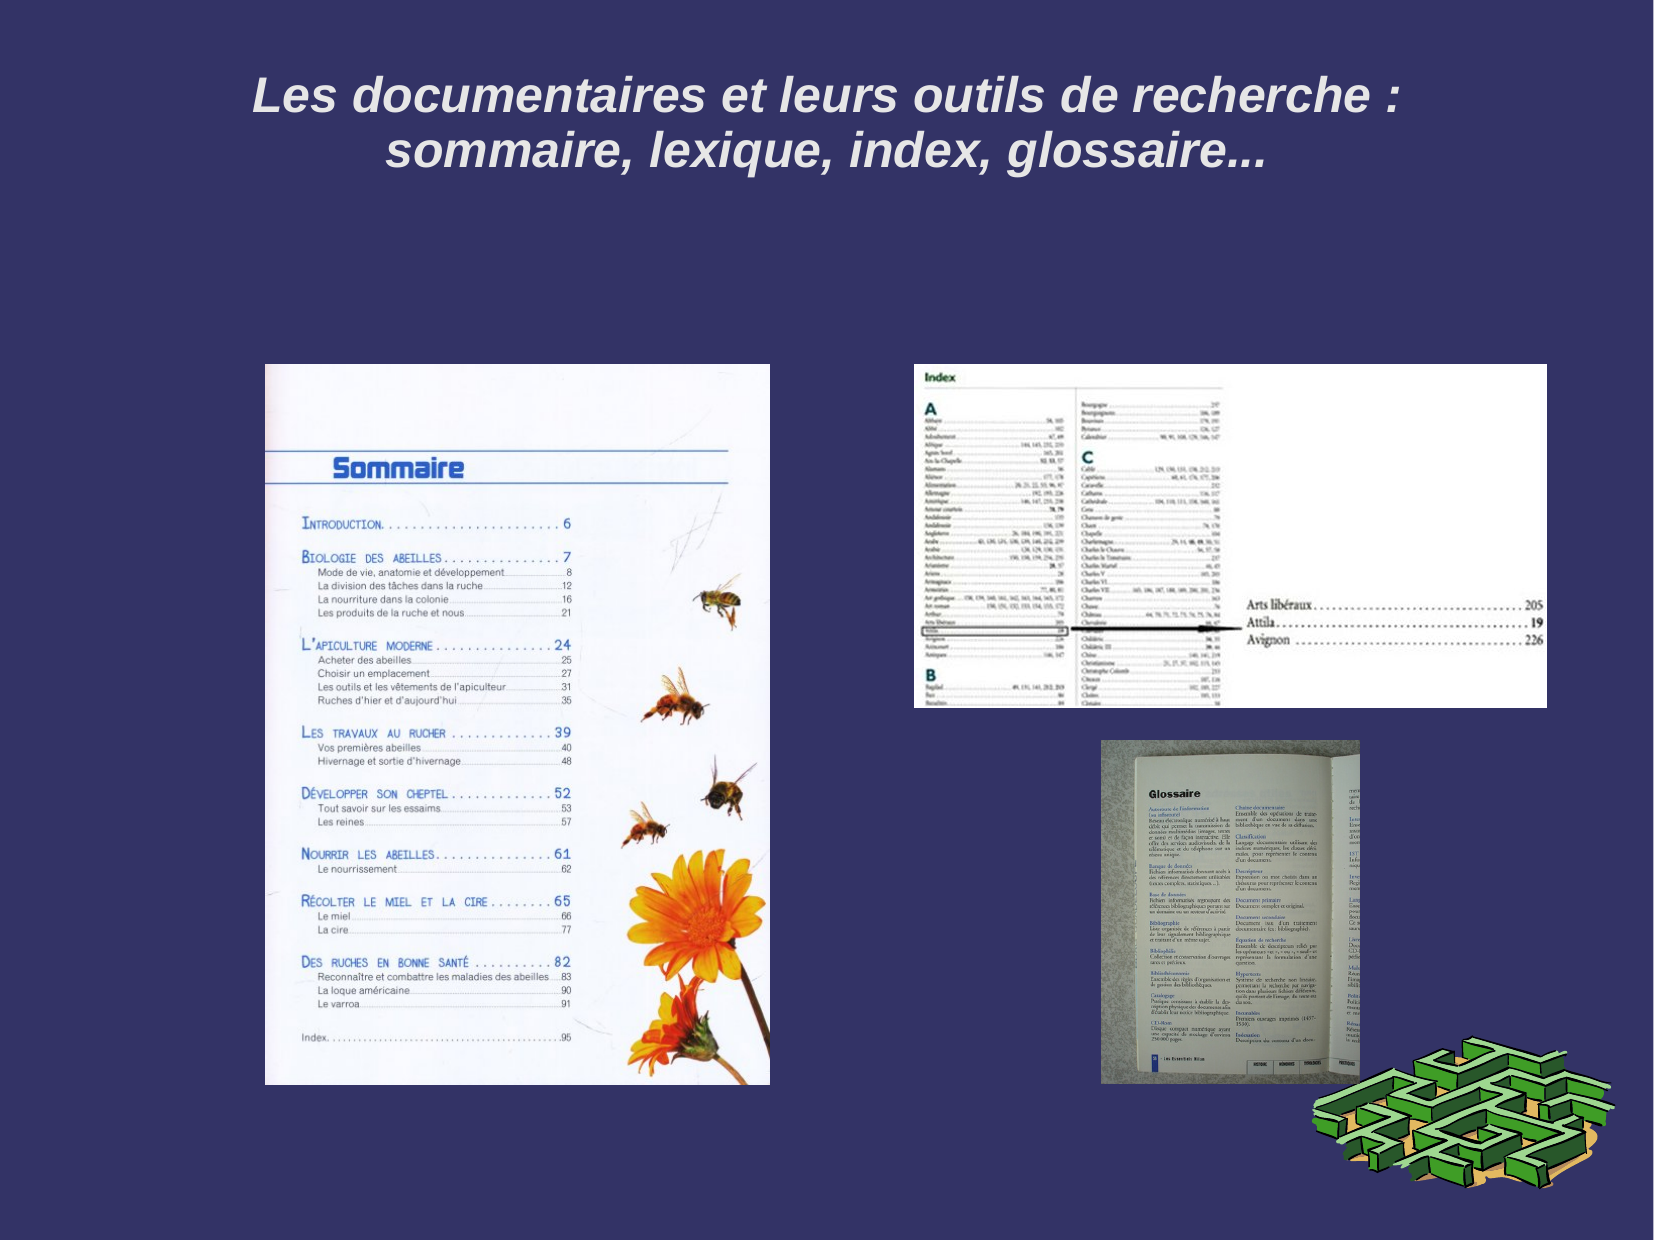

# Les documentaires et leurs outils de recherche : sommaire, lexique, index, glossaire...